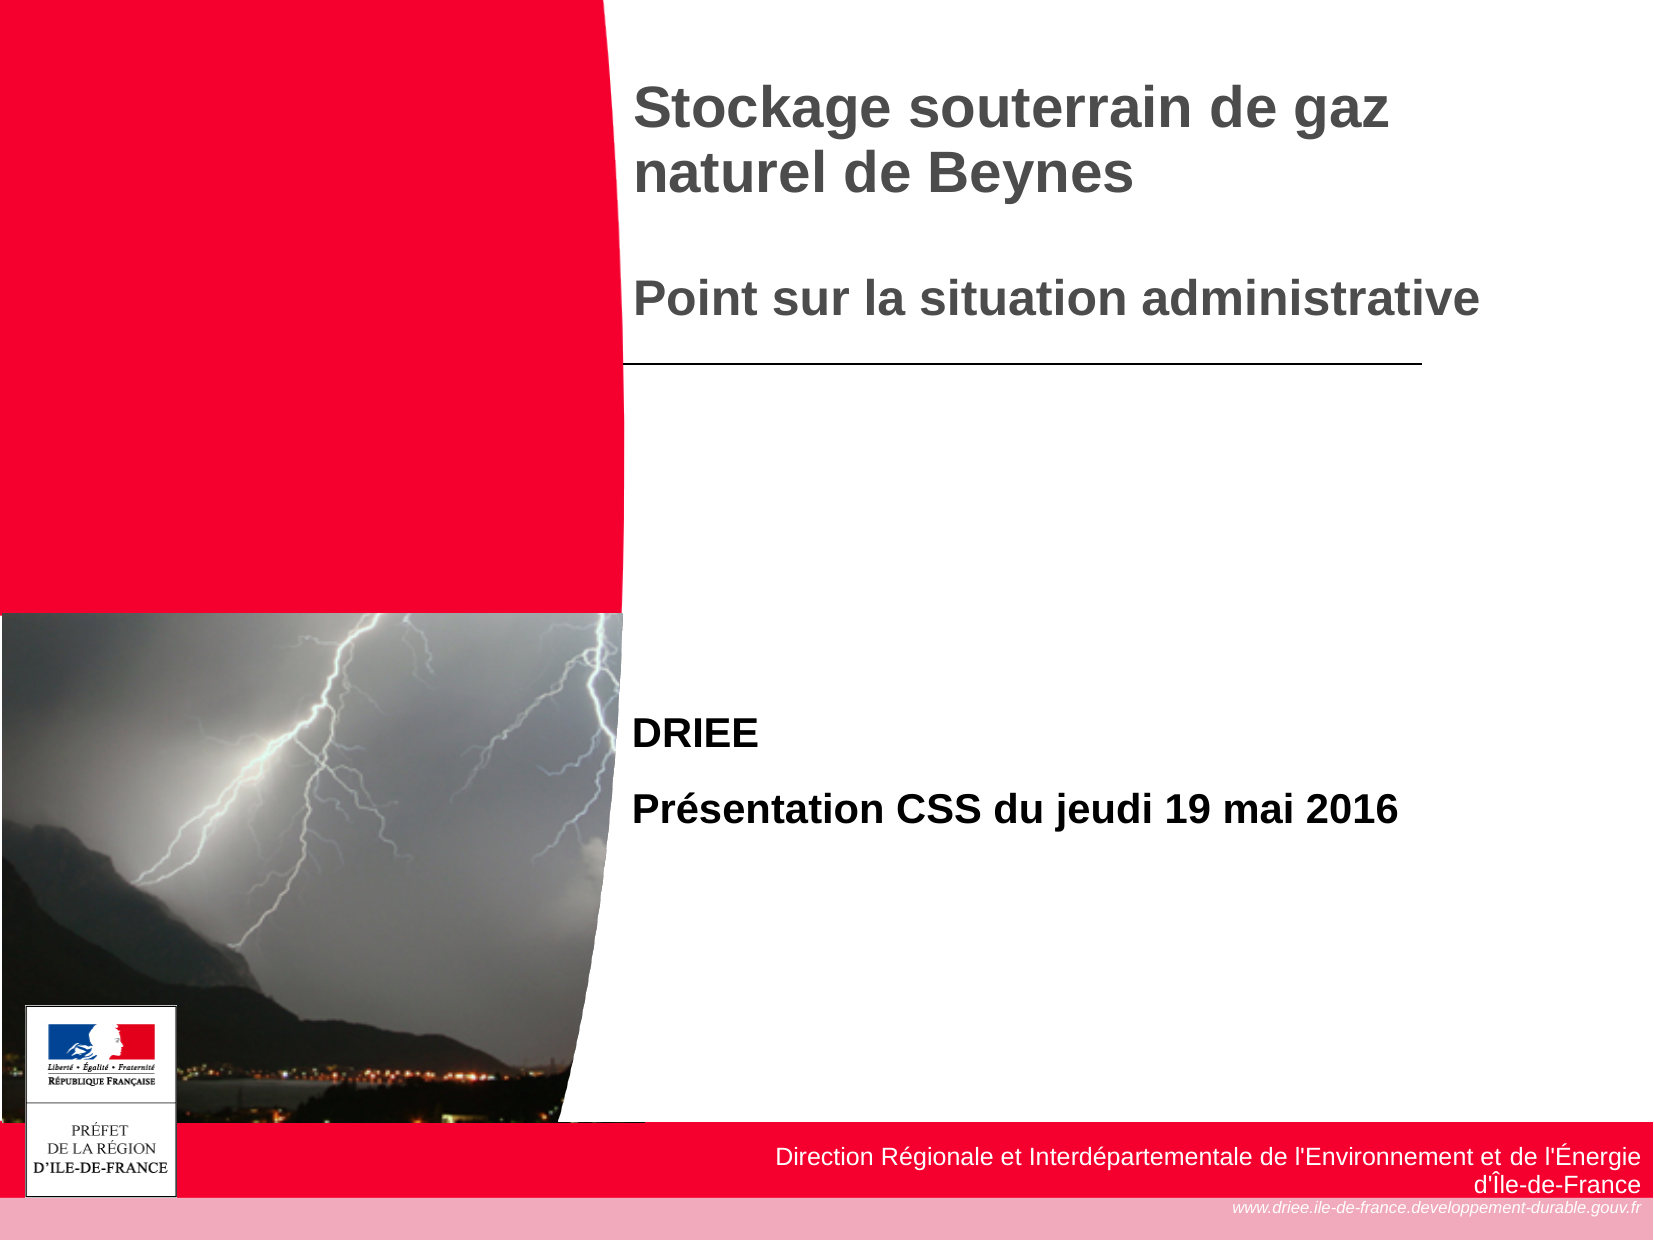

# Stockage souterrain de gaz naturel de Beynes Point sur la situation administrative
DRIEE
Présentation CSS du jeudi 19 mai 2016